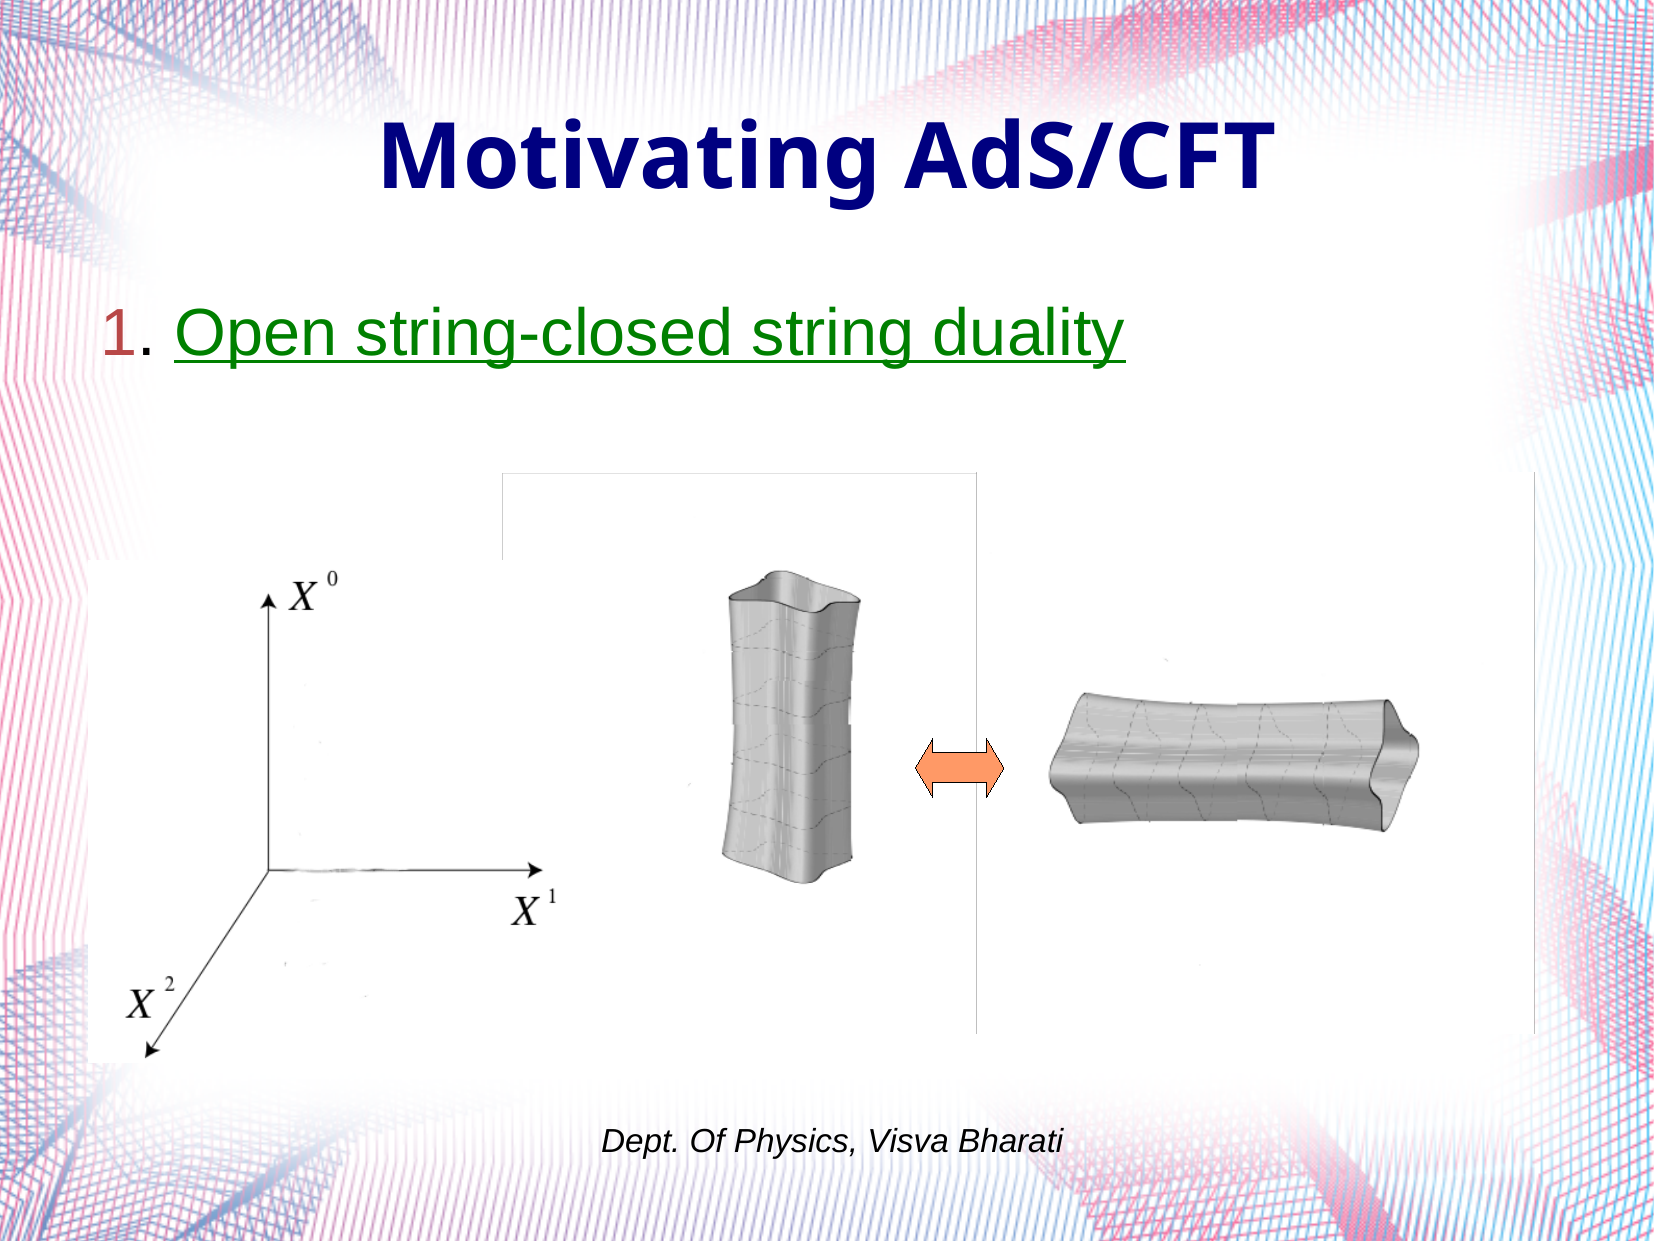

# Motivating AdS/CFT
1. Open string-closed string duality
Dept. Of Physics, Visva Bharati